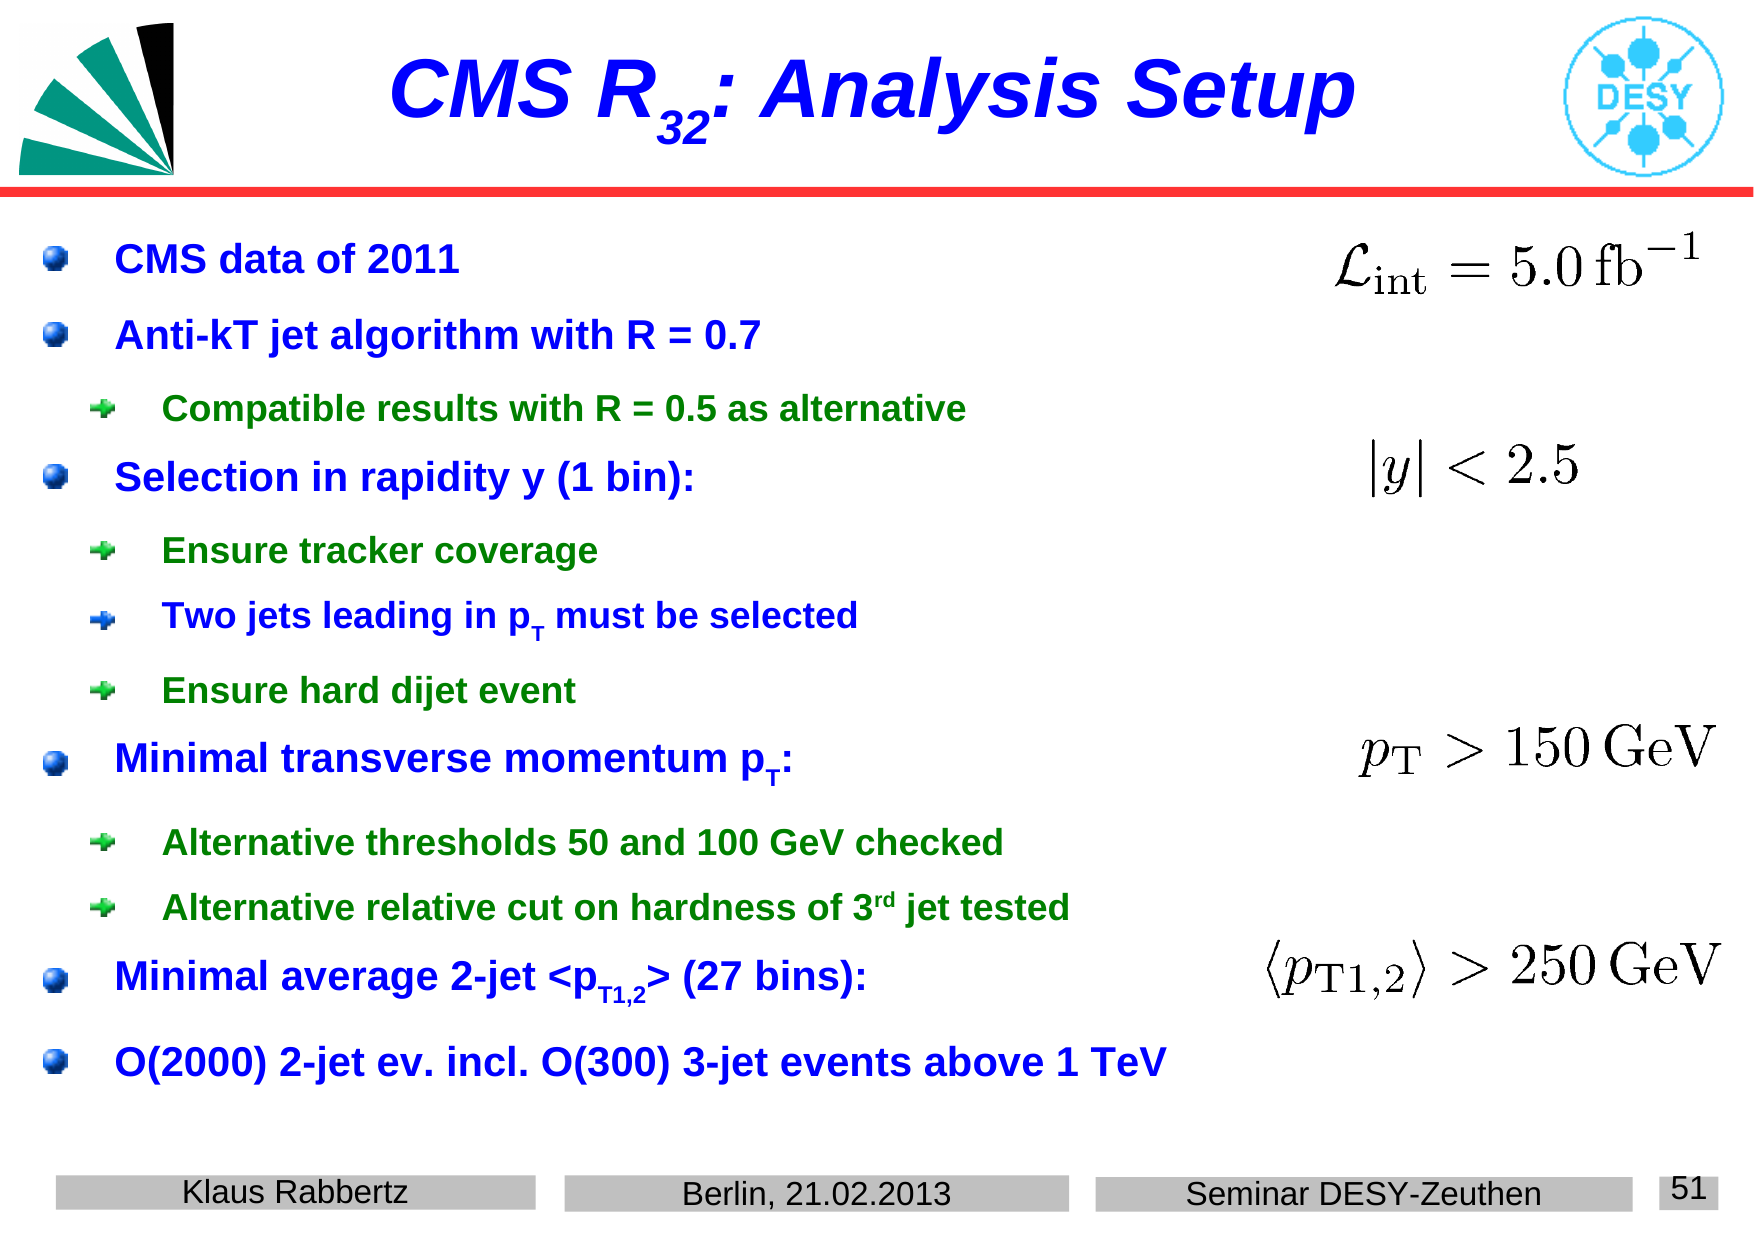

# CMS R32: Analysis Setup
CMS data of 2011
Anti-kT jet algorithm with R = 0.7
Compatible results with R = 0.5 as alternative
Selection in rapidity y (1 bin):
Ensure tracker coverage
Two jets leading in pT must be selected
Ensure hard dijet event
Minimal transverse momentum pT:
Alternative thresholds 50 and 100 GeV checked
Alternative relative cut on hardness of 3rd jet tested
Minimal average 2-jet <pT1,2> (27 bins):
O(2000) 2-jet ev. incl. O(300) 3-jet events above 1 TeV